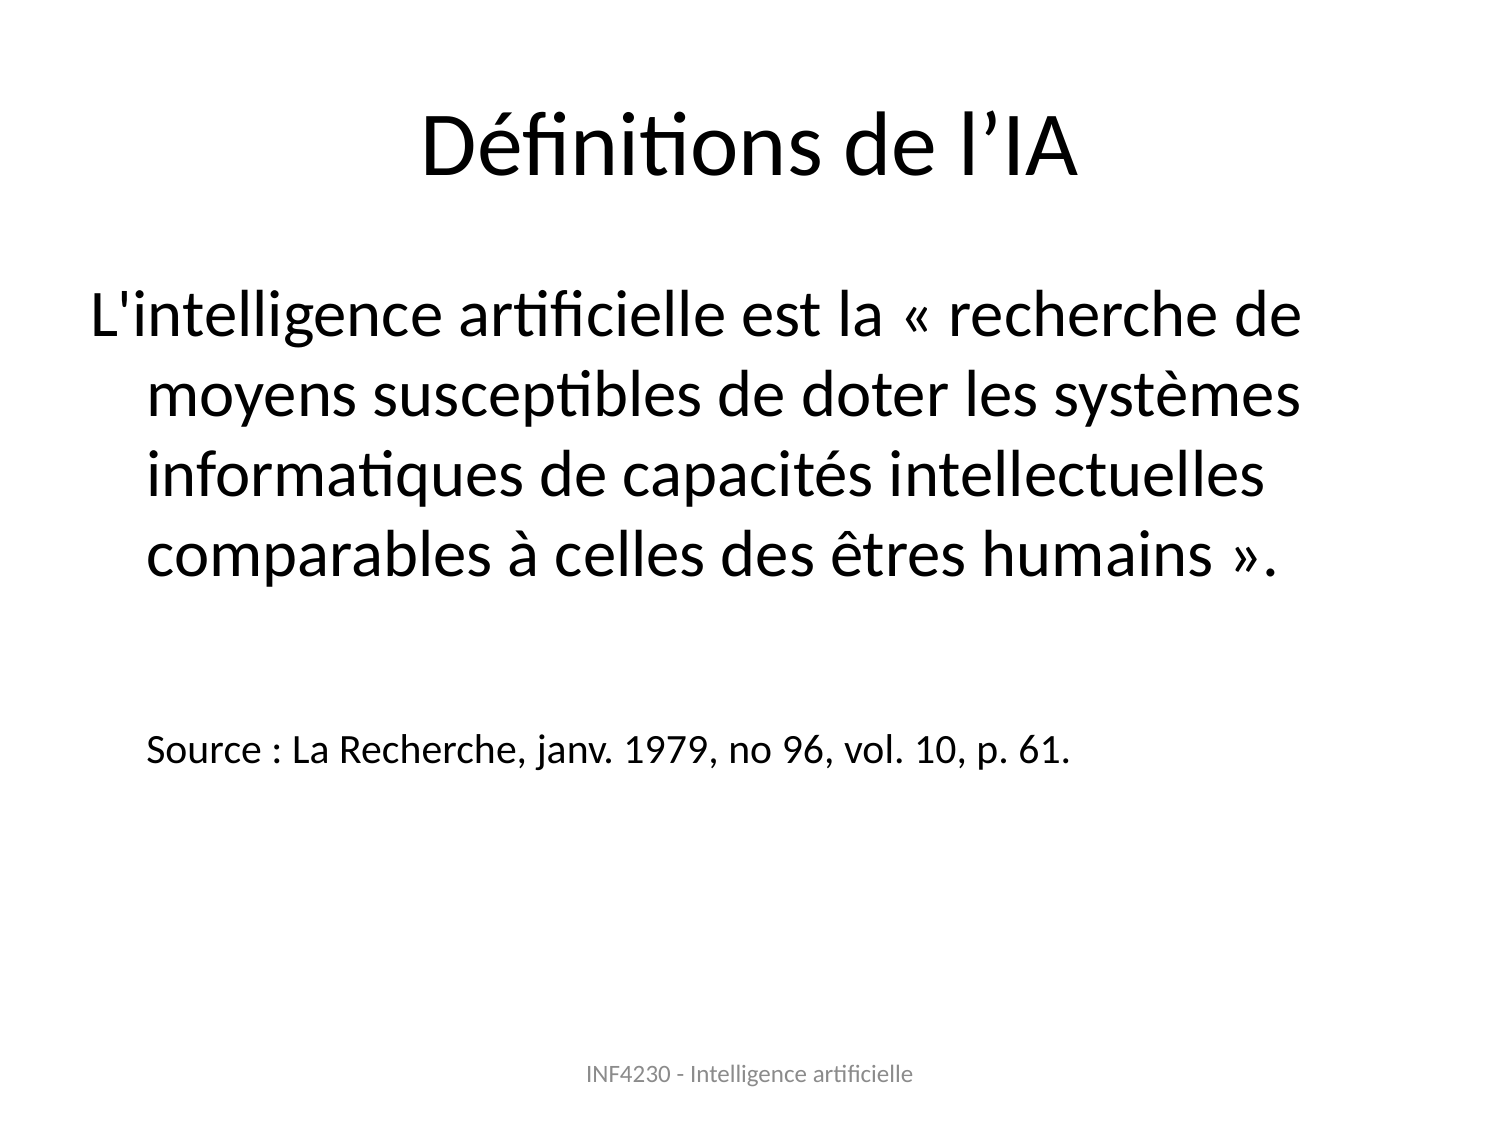

# Définitions de l’IA
L'intelligence artificielle est la « recherche de moyens susceptibles de doter les systèmes informatiques de capacités intellectuelles comparables à celles des êtres humains ».
	Source : La Recherche, janv. 1979, no 96, vol. 10, p. 61.
INF4230 - Intelligence artificielle